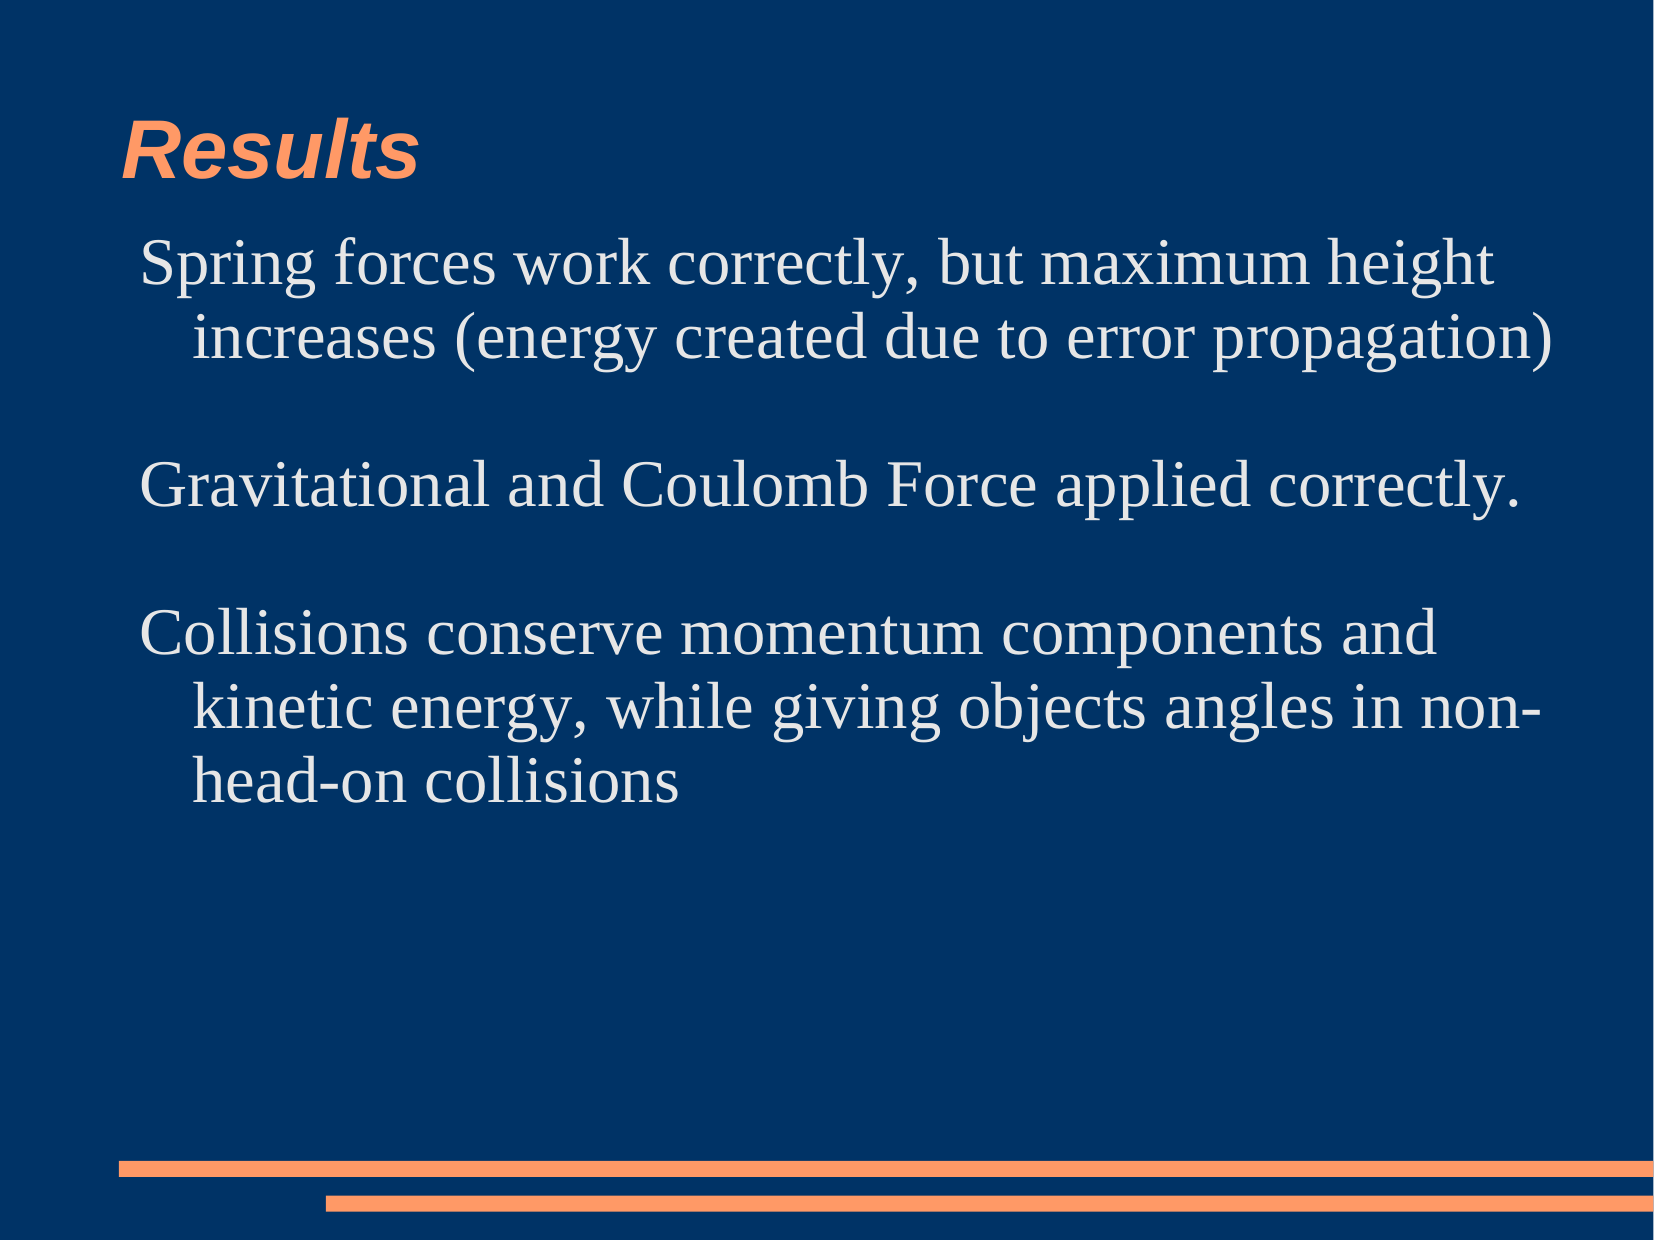

# Results
Spring forces work correctly, but maximum height increases (energy created due to error propagation)
Gravitational and Coulomb Force applied correctly.
Collisions conserve momentum components and kinetic energy, while giving objects angles in non-head-on collisions